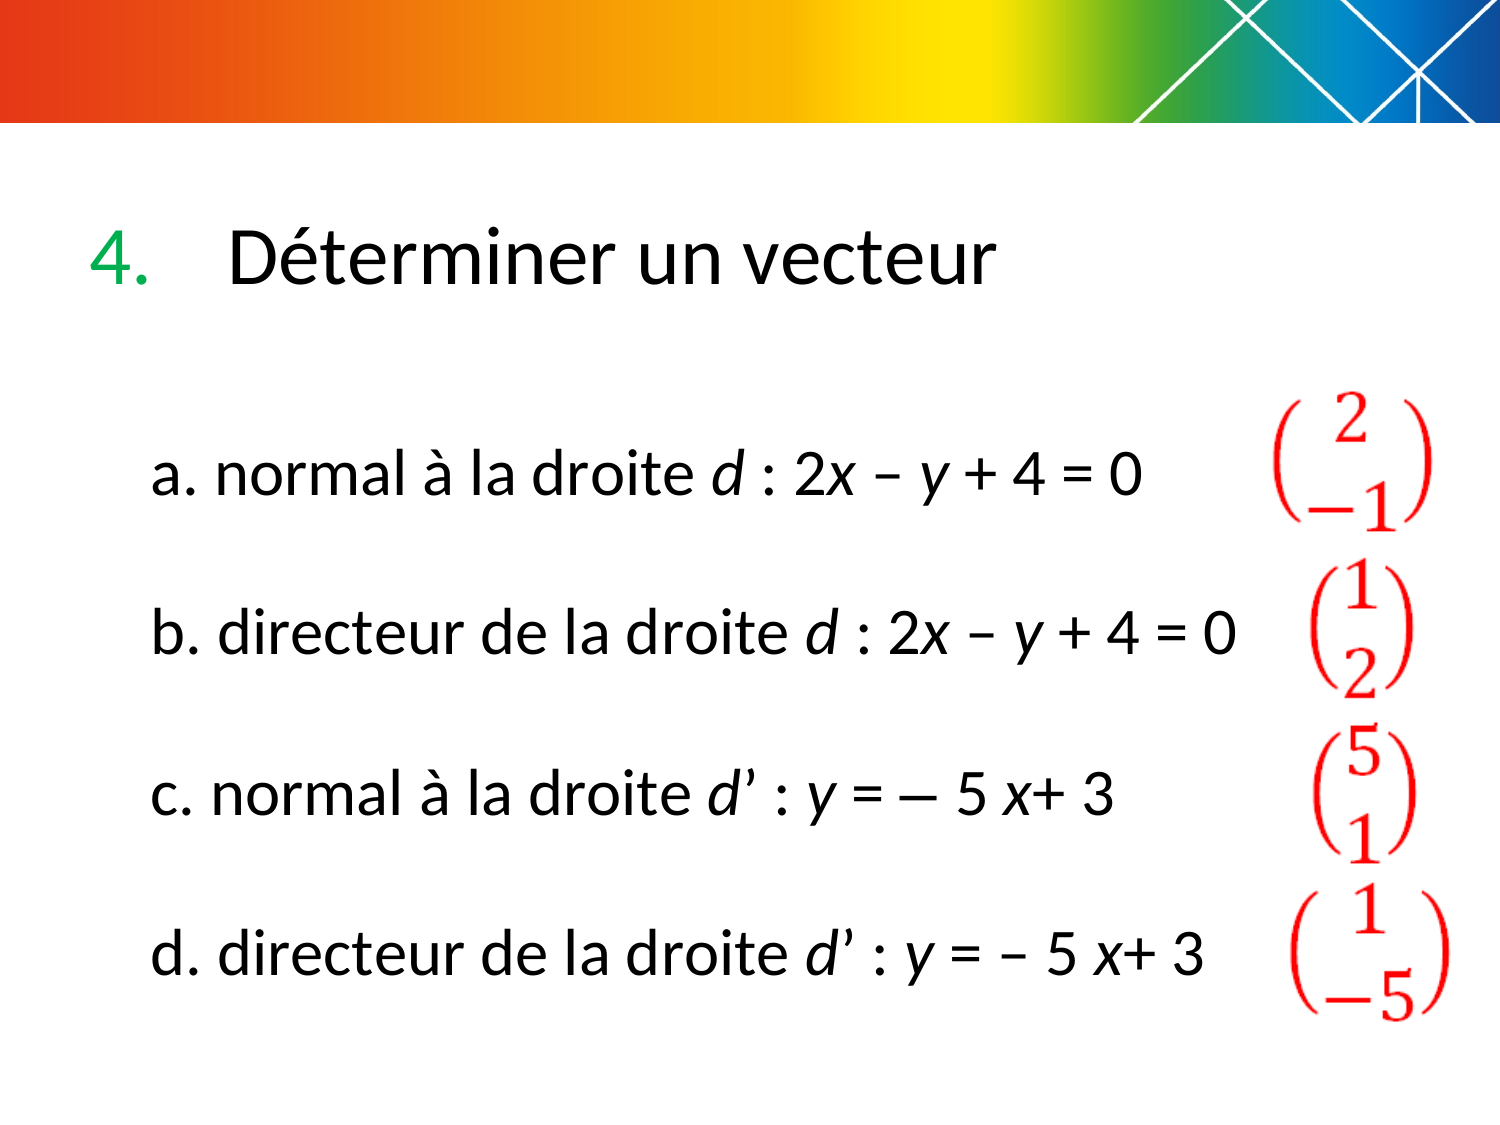

Déterminer un vecteur
a. normal à la droite d : 2x – y + 4 = 0
b. directeur de la droite d : 2x – y + 4 = 0
c. normal à la droite d’ : y = – 5 x+ 3
d. directeur de la droite d’ : y = – 5 x+ 3